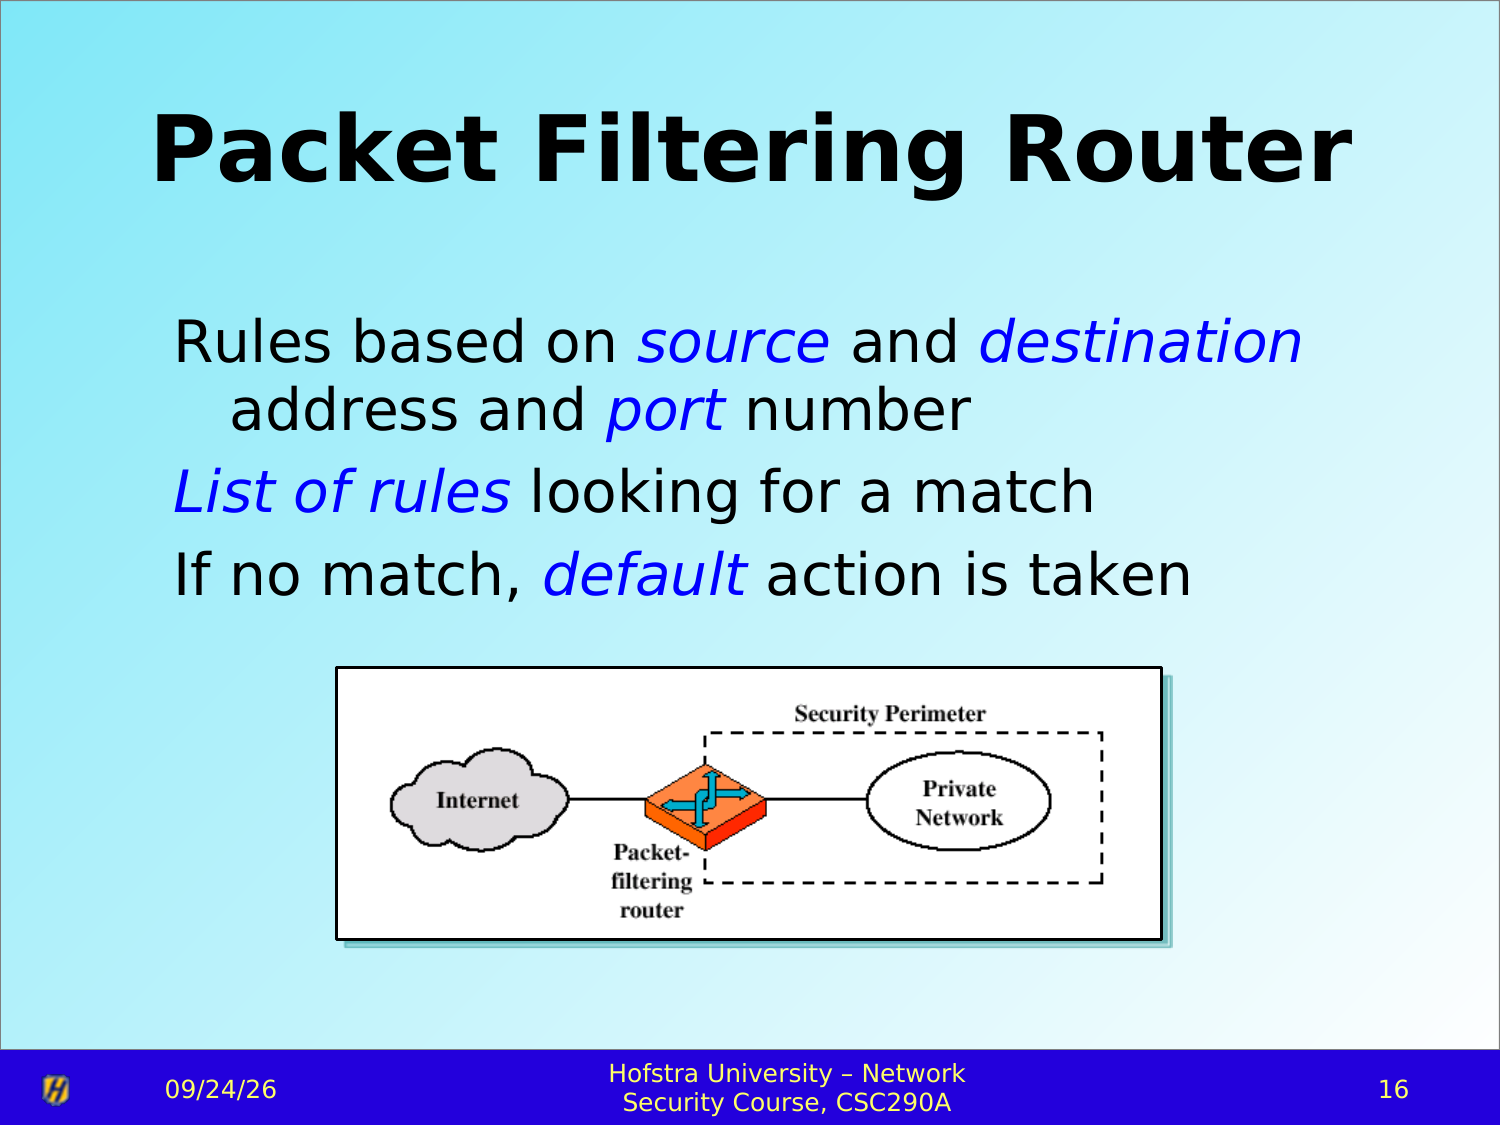

# Packet Filtering Router
Rules based on source and destination address and port number
List of rules looking for a match
If no match, default action is taken
16